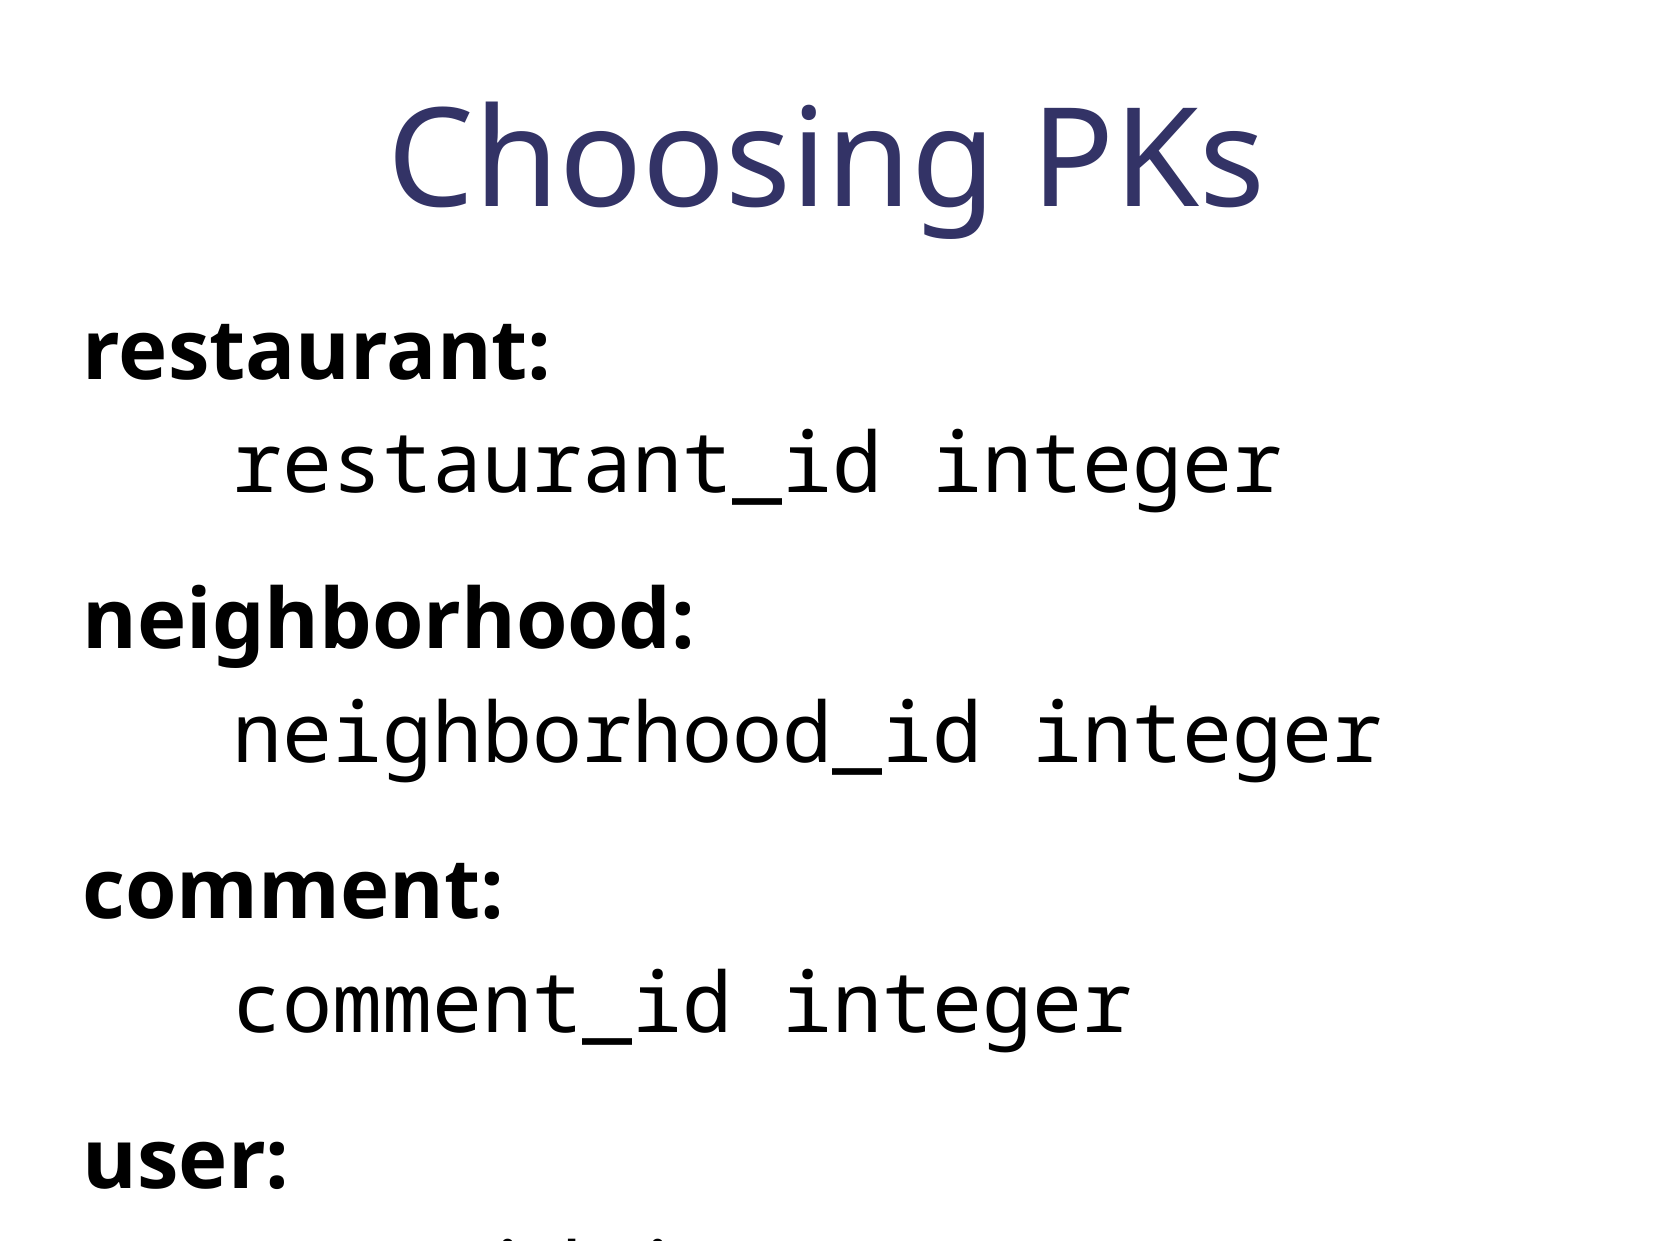

# Choosing PKs
restaurant:
		restaurant_id integer
neighborhood:
		neighborhood_id integer
comment:
		comment_id integer
user:
		user_id integer